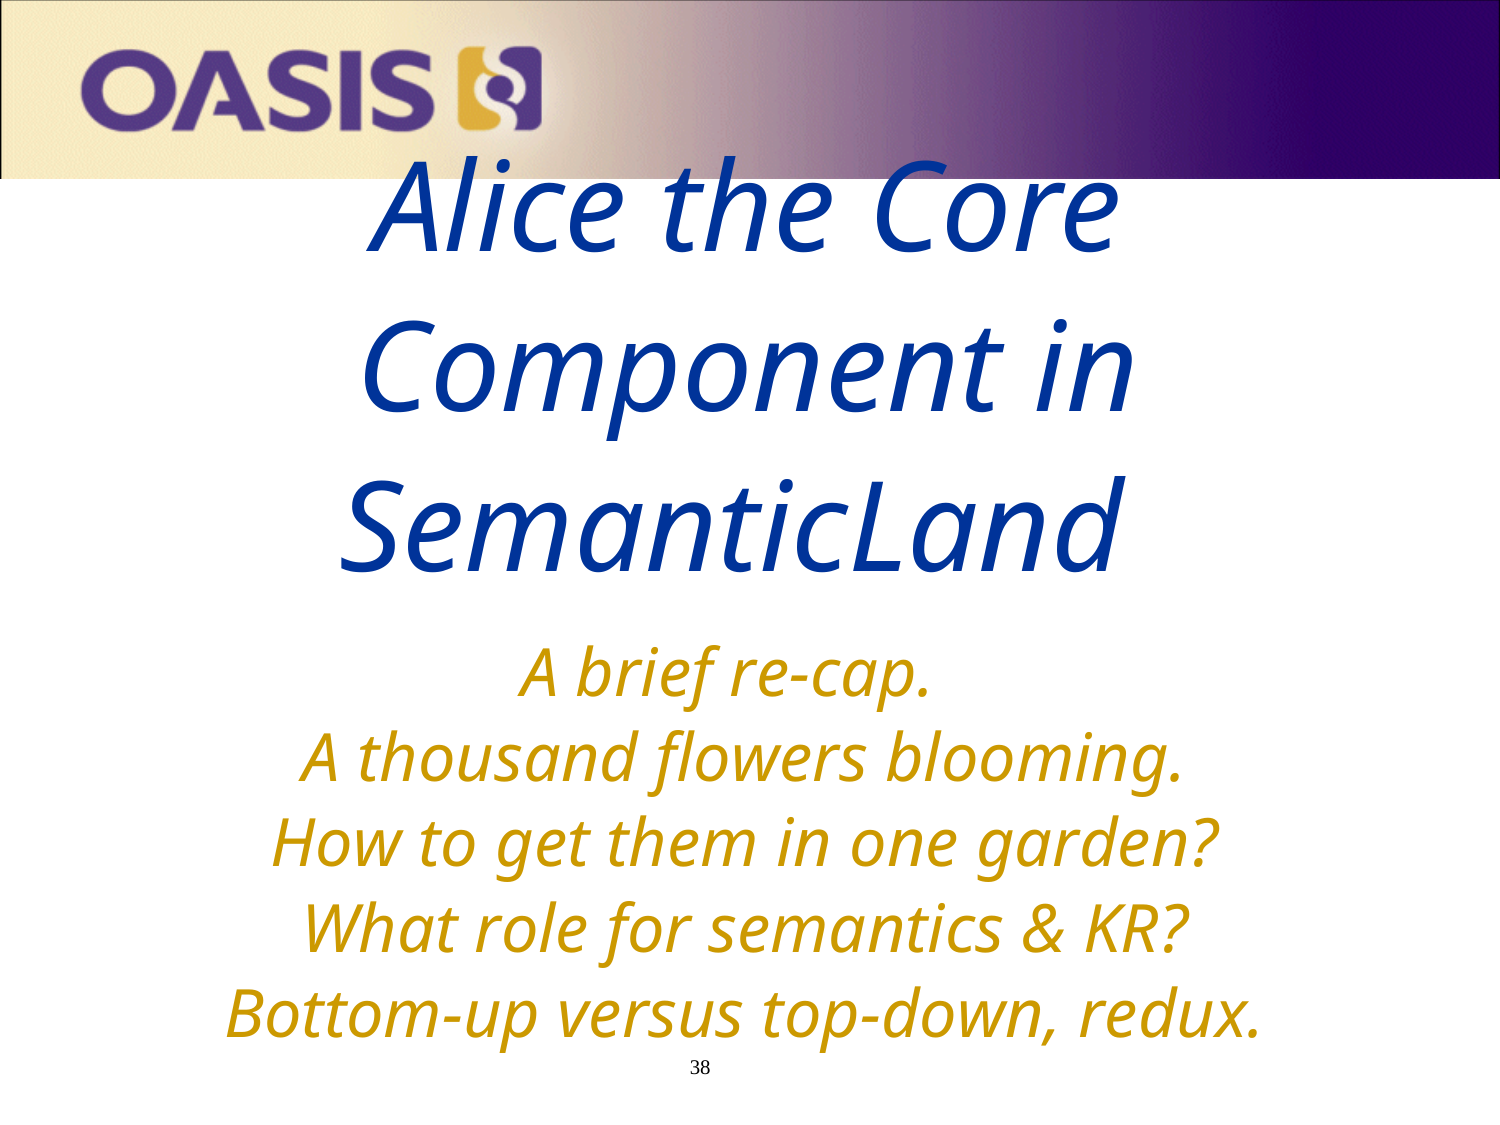

# Alice the Core Component in SemanticLand
A brief re-cap.
A thousand flowers blooming.
How to get them in one garden?
What role for semantics & KR?
Bottom-up versus top-down, redux.